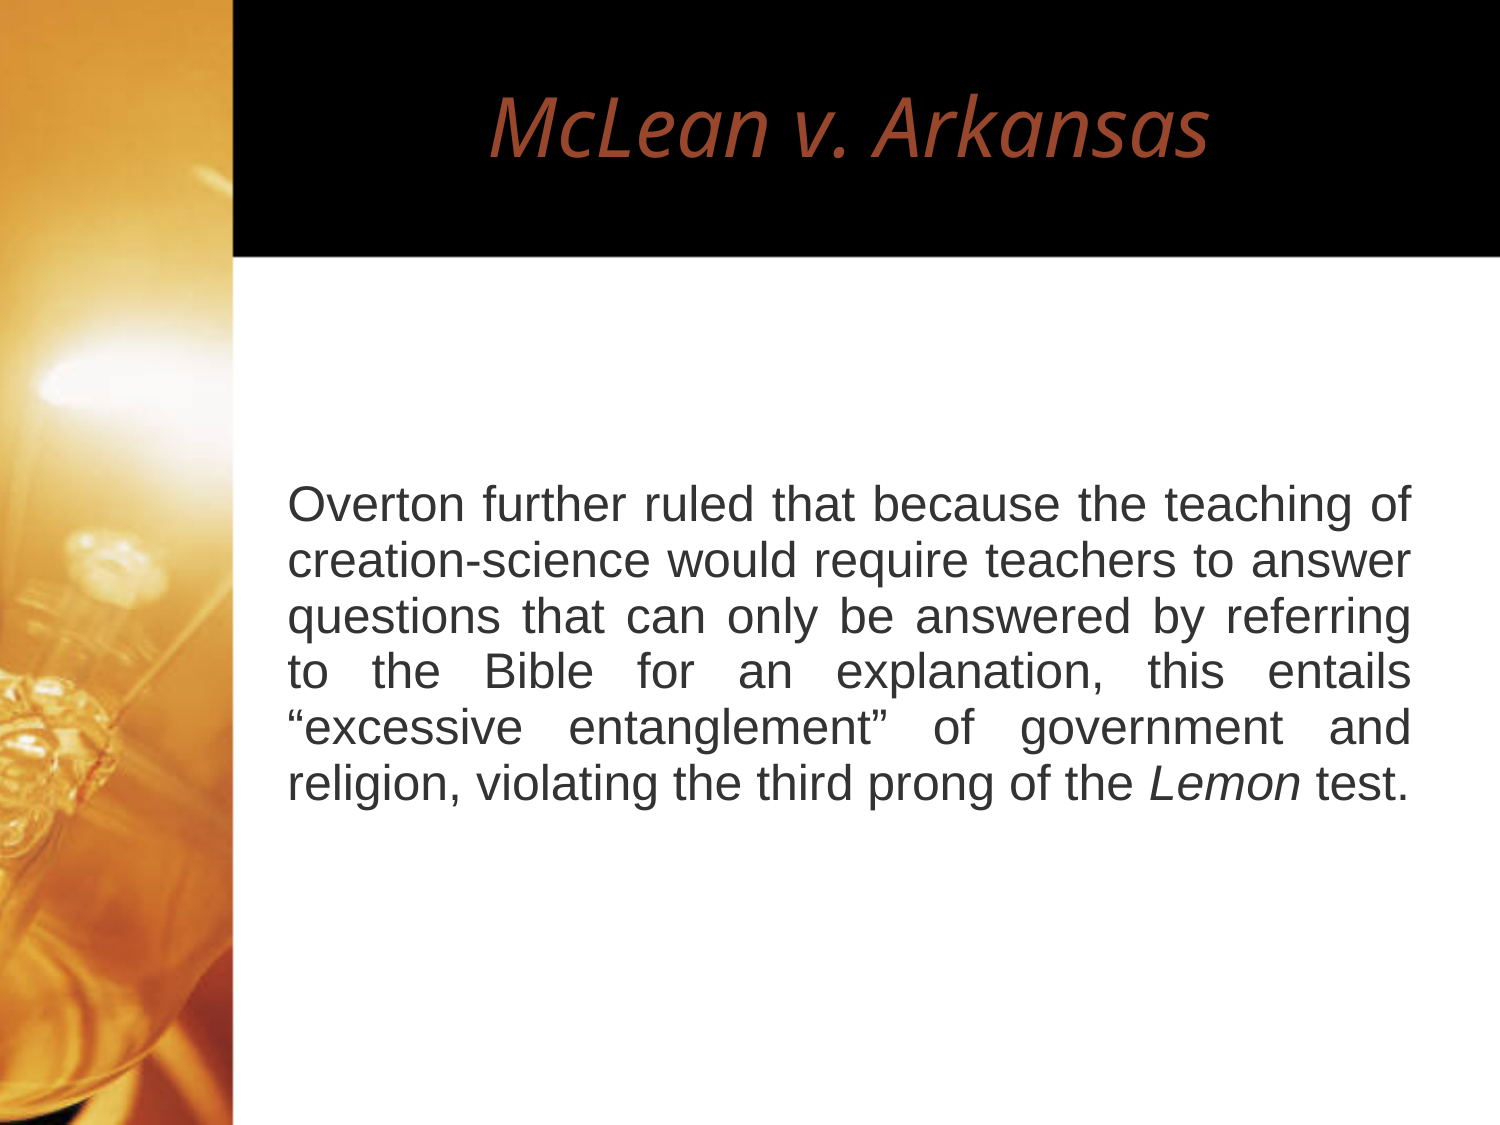

# McLean v. Arkansas
Overton further ruled that because the teaching of creation-science would require teachers to answer questions that can only be answered by referring to the Bible for an explanation, this entails “excessive entanglement” of government and religion, violating the third prong of the Lemon test.